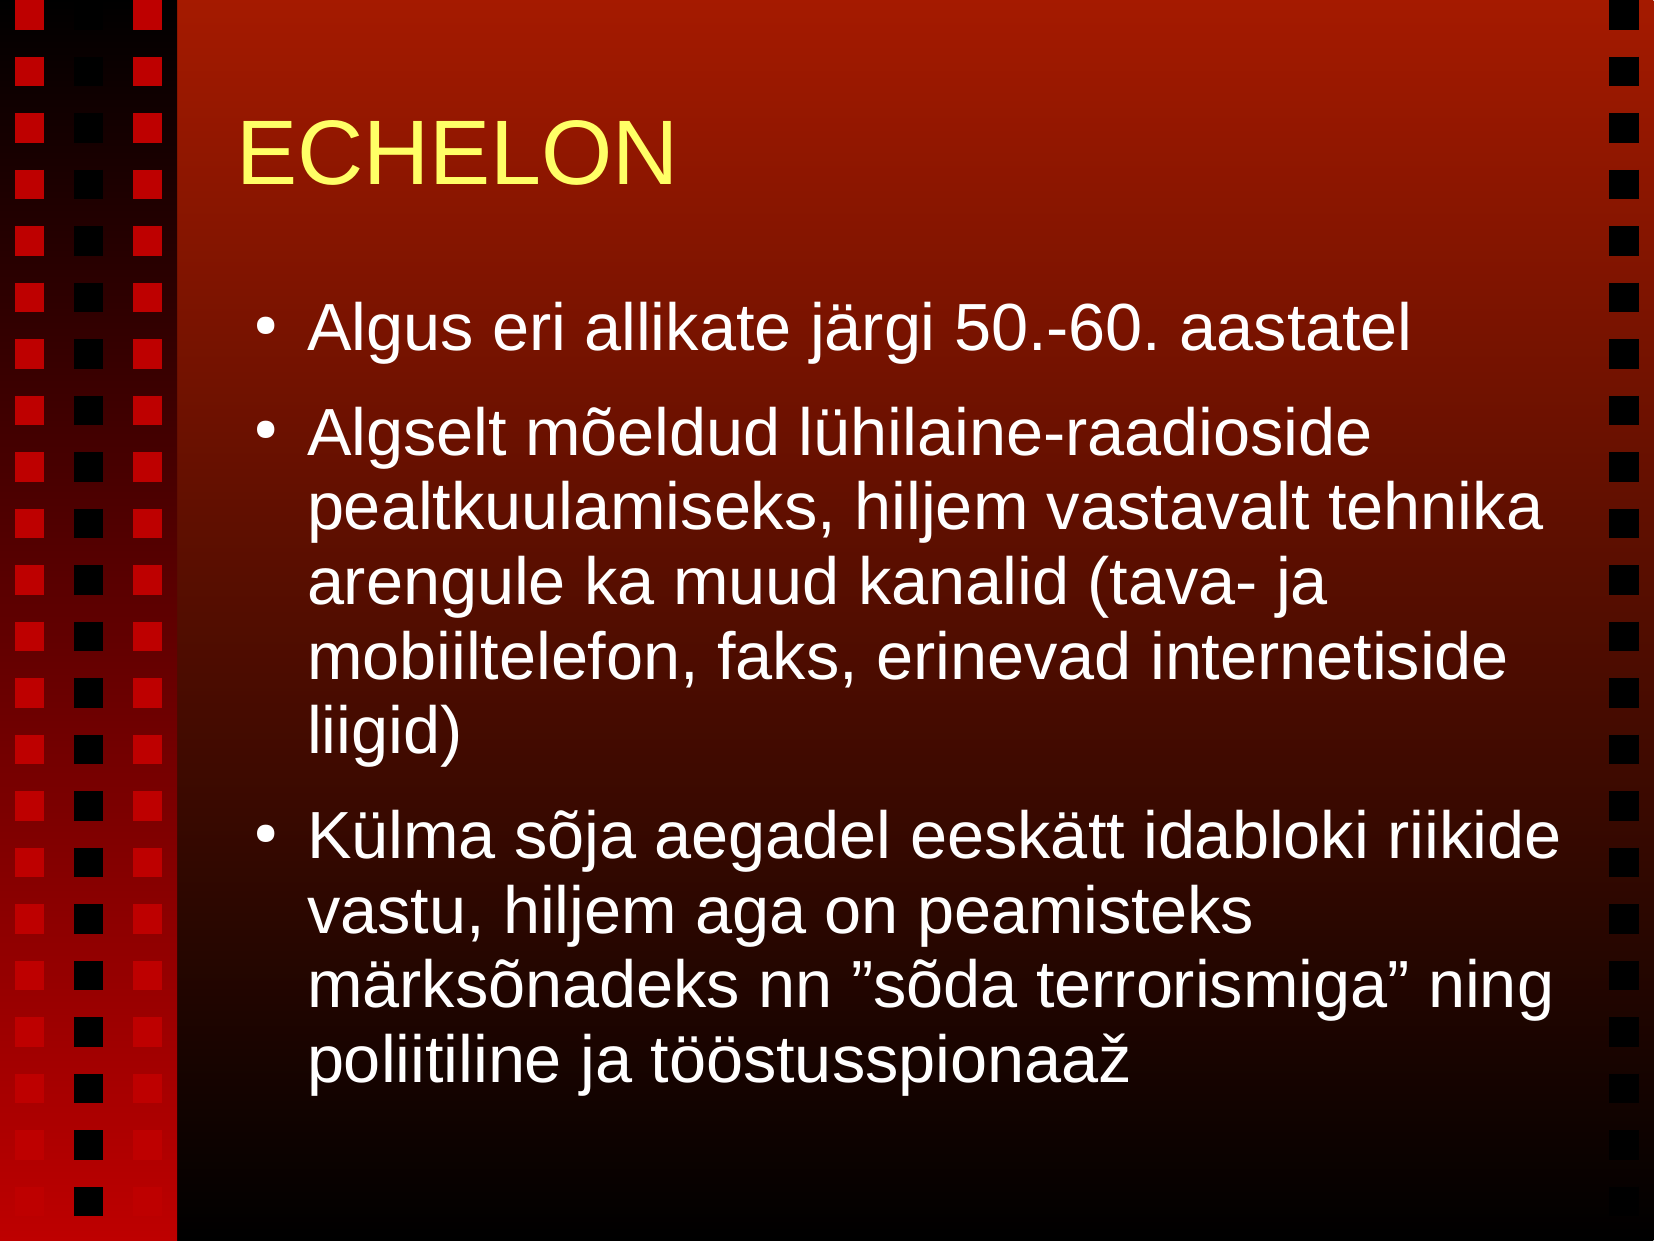

# ECHELON
Algus eri allikate järgi 50.-60. aastatel
Algselt mõeldud lühilaine-raadioside pealtkuulamiseks, hiljem vastavalt tehnika arengule ka muud kanalid (tava- ja mobiiltelefon, faks, erinevad internetiside liigid)
Külma sõja aegadel eeskätt idabloki riikide vastu, hiljem aga on peamisteks märksõnadeks nn ”sõda terrorismiga” ning poliitiline ja tööstusspionaaž